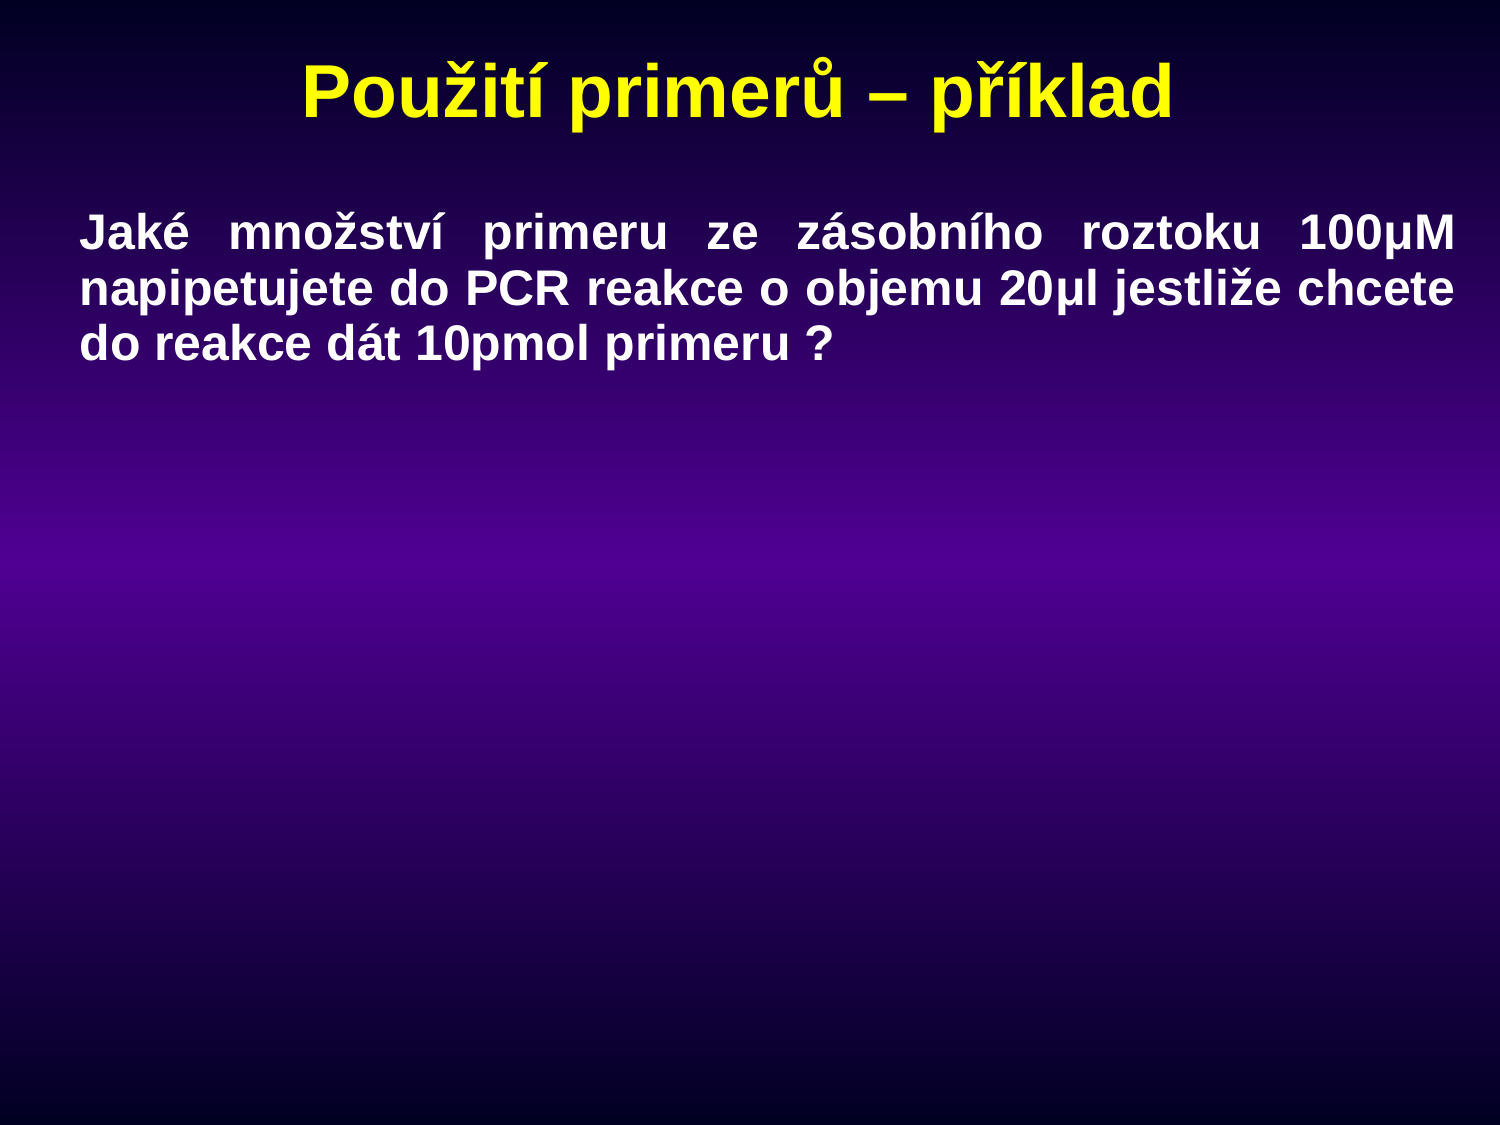

# Použití primerů – příklad
Jaké množství primeru ze zásobního roztoku 100μM napipetujete do PCR reakce o objemu 20μl jestliže chcete do reakce dát 10pmol primeru ?